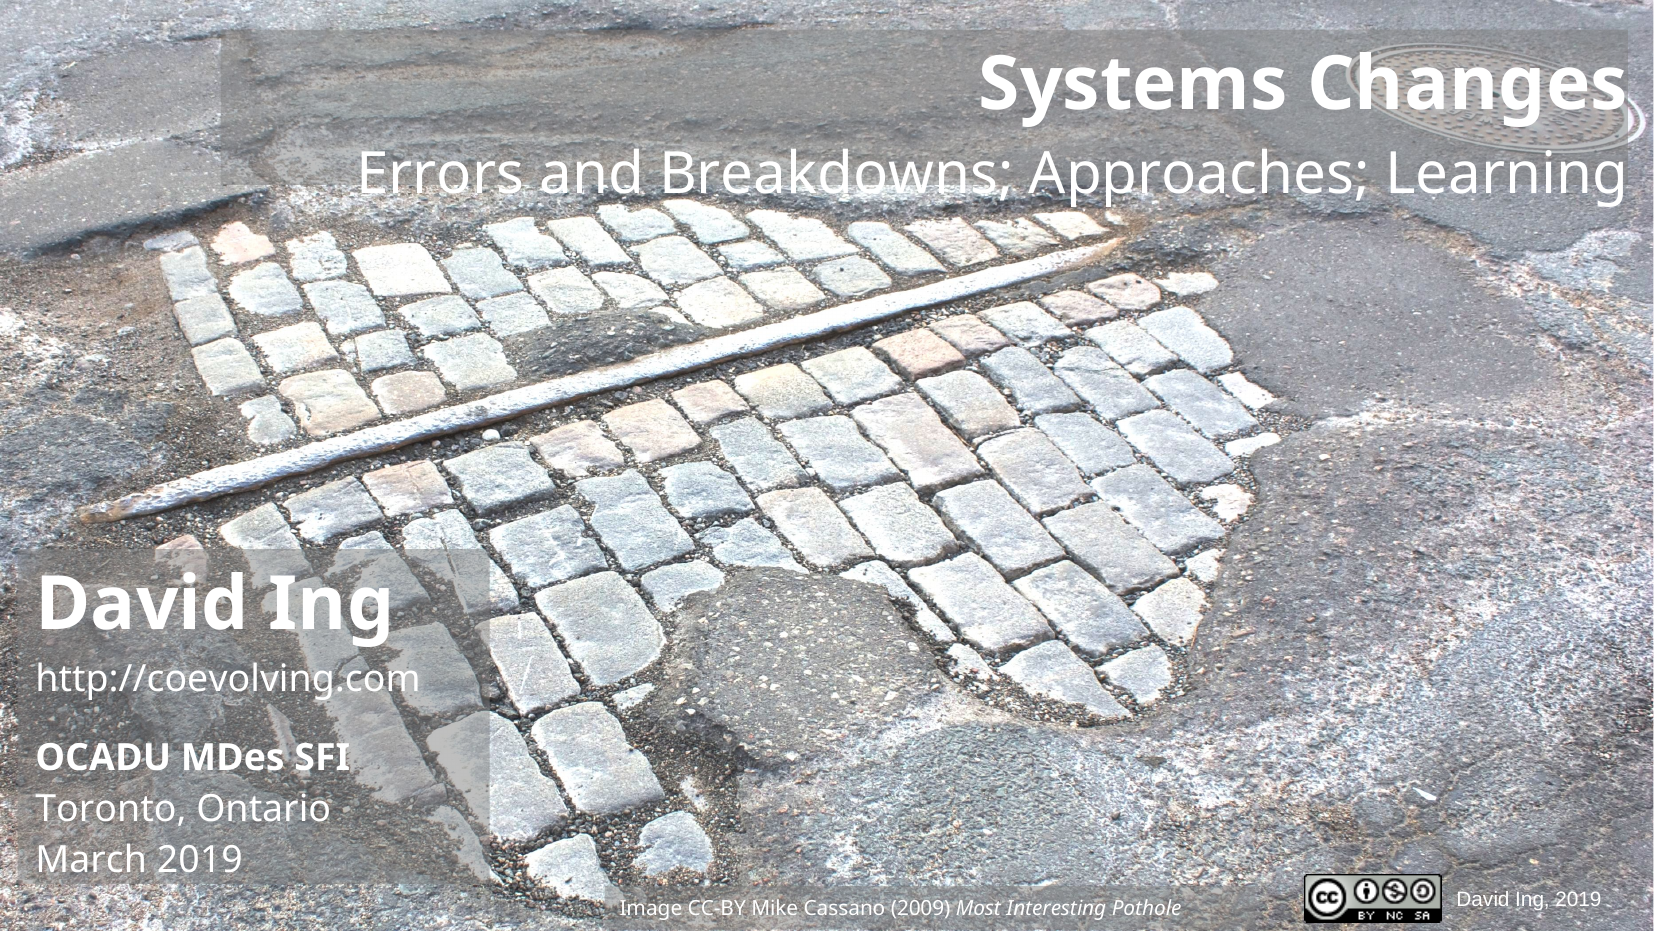

# Systems Changes Errors and Breakdowns; Approaches; Learning
David Ing
http://coevolving.com
OCADU MDes SFI
Toronto, Ontario
March 2019
David Ing, 2019
Image CC-BY Mike Cassano (2009) Most Interesting Pothole
1
Systems Changes: Errors and Breakdowns; Approaches; Learning
March 2019